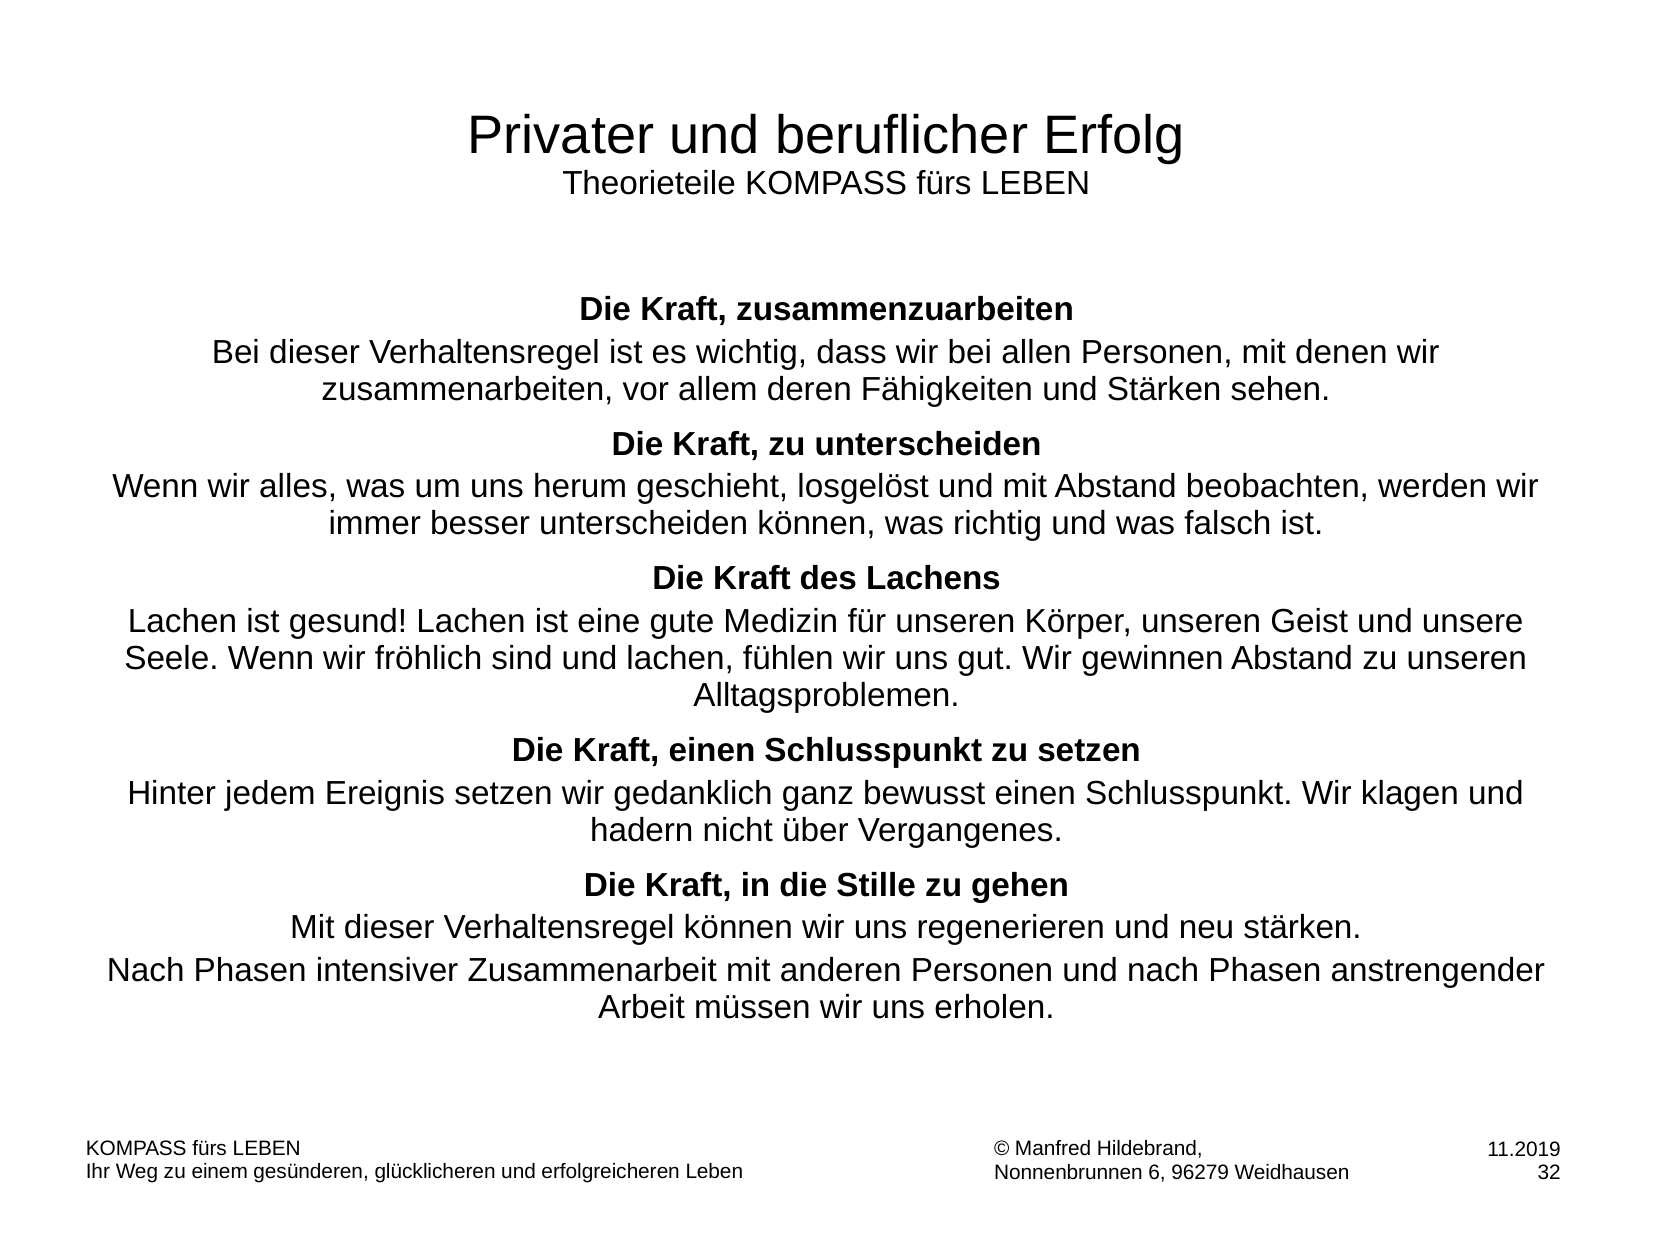

# Privater und beruflicher Erfolg Theorieteile KOMPASS fürs LEBEN
Die Kraft, zusammenzuarbeiten
Bei dieser Verhaltensregel ist es wichtig, dass wir bei allen Personen, mit denen wir zusammenarbeiten, vor allem deren Fähigkeiten und Stärken sehen.
Die Kraft, zu unterscheiden
Wenn wir alles, was um uns herum geschieht, losgelöst und mit Abstand beobachten, werden wir immer besser unterscheiden können, was richtig und was falsch ist.
Die Kraft des Lachens
Lachen ist gesund! Lachen ist eine gute Medizin für unseren Körper, unseren Geist und unsere Seele. Wenn wir fröhlich sind und lachen, fühlen wir uns gut. Wir gewinnen Abstand zu unseren Alltagsproblemen.
Die Kraft, einen Schlusspunkt zu setzen
Hinter jedem Ereignis setzen wir gedanklich ganz bewusst einen Schlusspunkt. Wir klagen und hadern nicht über Vergangenes.
Die Kraft, in die Stille zu gehen
Mit dieser Verhaltensregel können wir uns regenerieren und neu stärken.
Nach Phasen intensiver Zusammenarbeit mit anderen Personen und nach Phasen anstrengender Arbeit müssen wir uns erholen.
KOMPASS fürs LEBEN
Ihr Weg zu einem gesünderen, glücklicheren und erfolgreicheren Leben
© Manfred Hildebrand,
Nonnenbrunnen 6, 96279 Weidhausen
11.2019
32